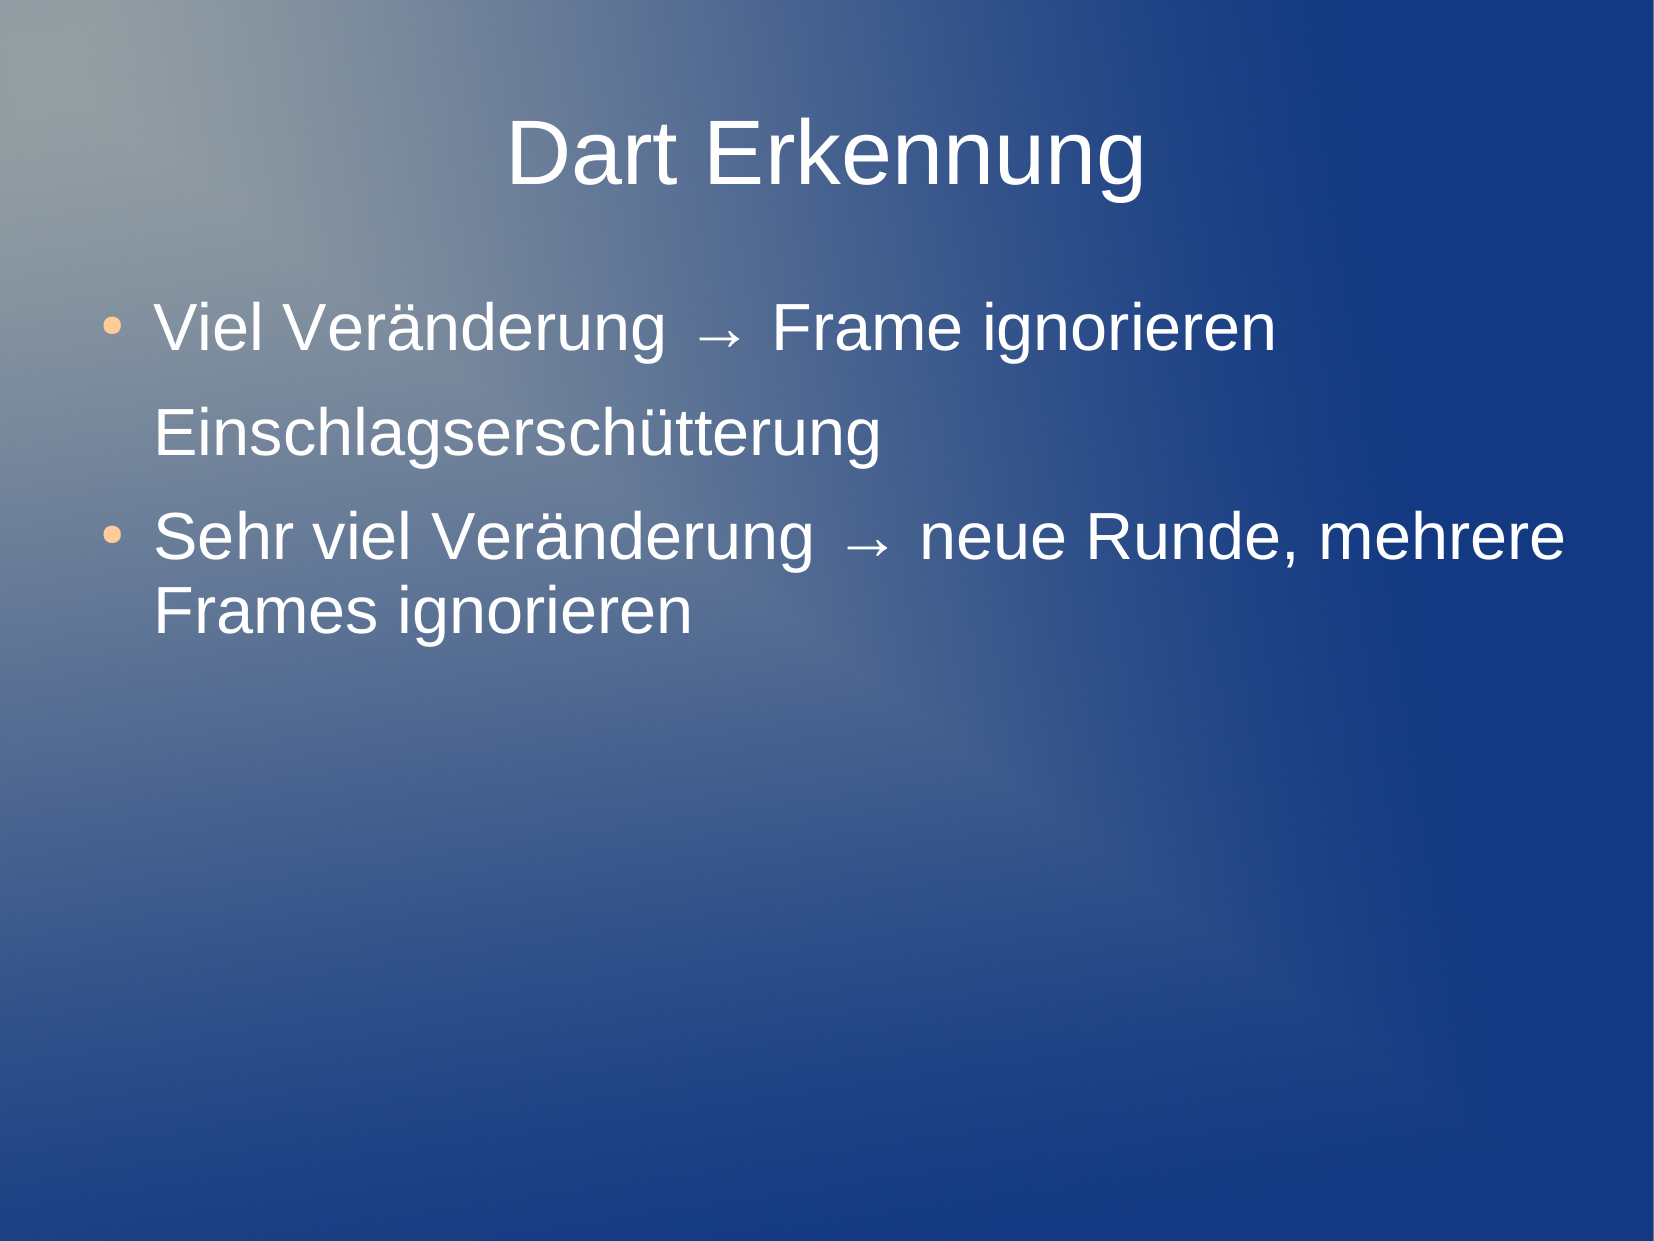

# Dart Erkennung
Viel Veränderung → Frame ignorieren
Einschlagserschütterung
Sehr viel Veränderung → neue Runde, mehrere Frames ignorieren